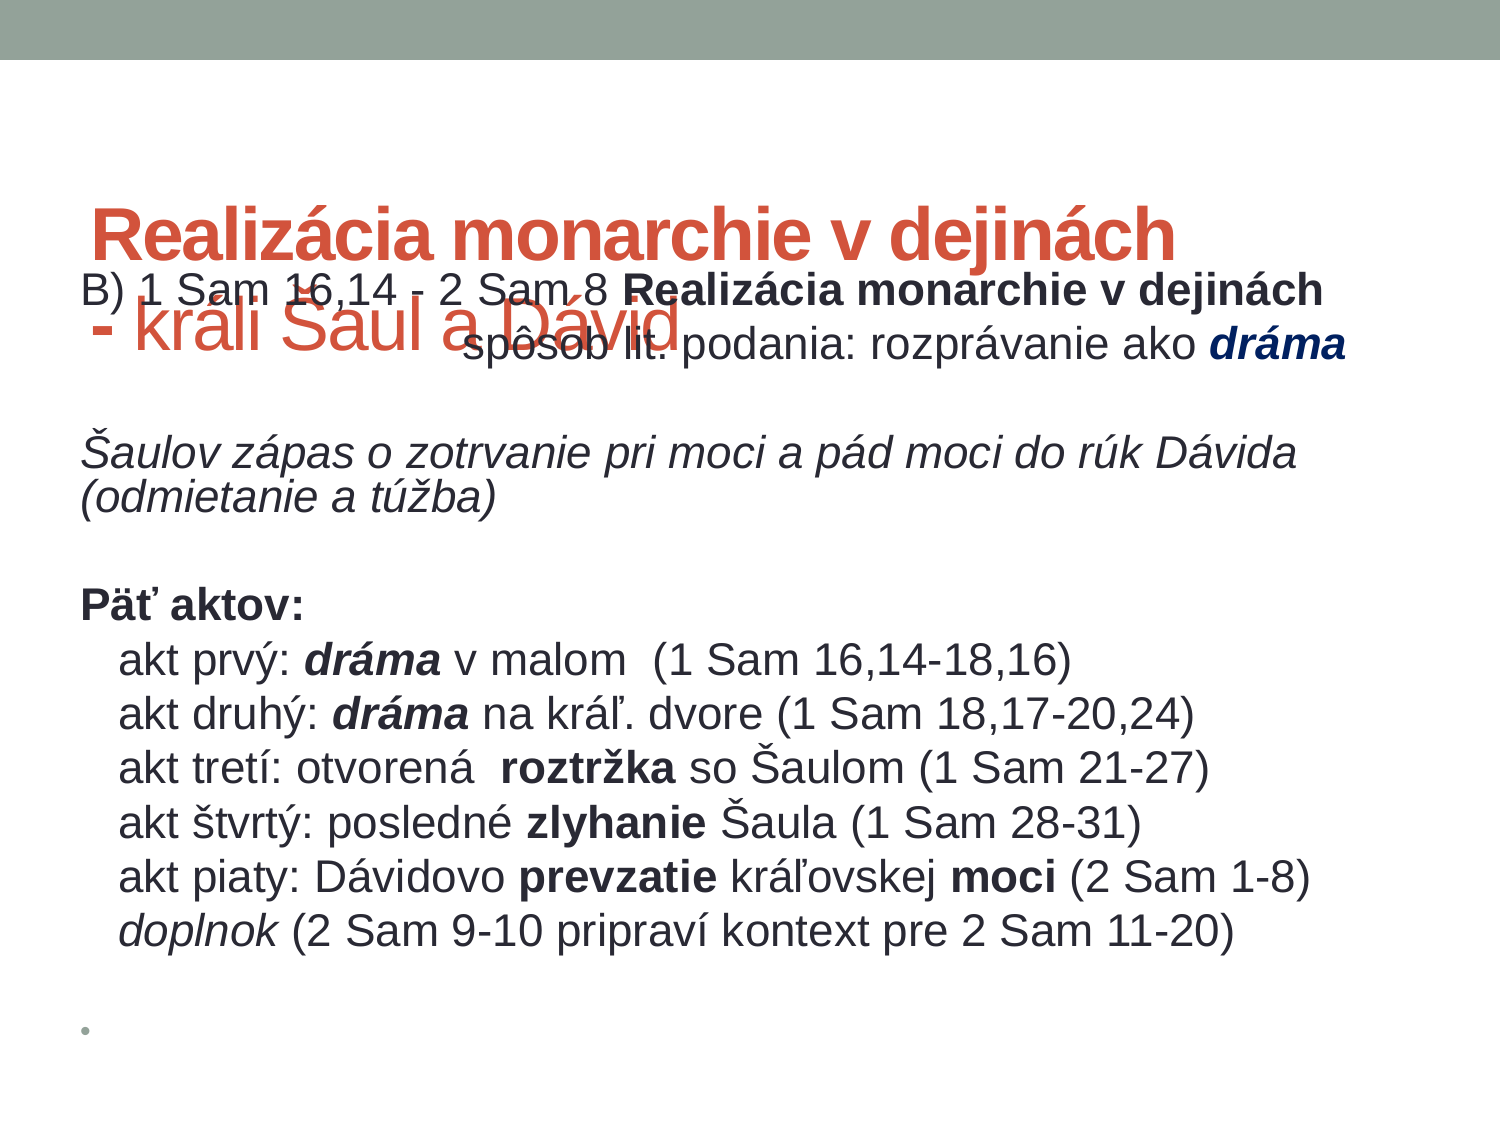

# Realizácia monarchie v dejinách - králi Šaul a Dávid
B) 1 Sam 16,14 - 2 Sam 8 Realizácia monarchie v dejinách
 spôsob lit. podania: rozprávanie ako dráma
Šaulov zápas o zotrvanie pri moci a pád moci do rúk Dávida (odmietanie a túžba)
Päť aktov:
 akt prvý: dráma v malom (1 Sam 16,14-18,16)
 akt druhý: dráma na kráľ. dvore (1 Sam 18,17-20,24)
 akt tretí: otvorená roztržka so Šaulom (1 Sam 21-27)
 akt štvrtý: posledné zlyhanie Šaula (1 Sam 28-31)
 akt piaty: Dávidovo prevzatie kráľovskej moci (2 Sam 1-8)
 doplnok (2 Sam 9-10 pripraví kontext pre 2 Sam 11-20)